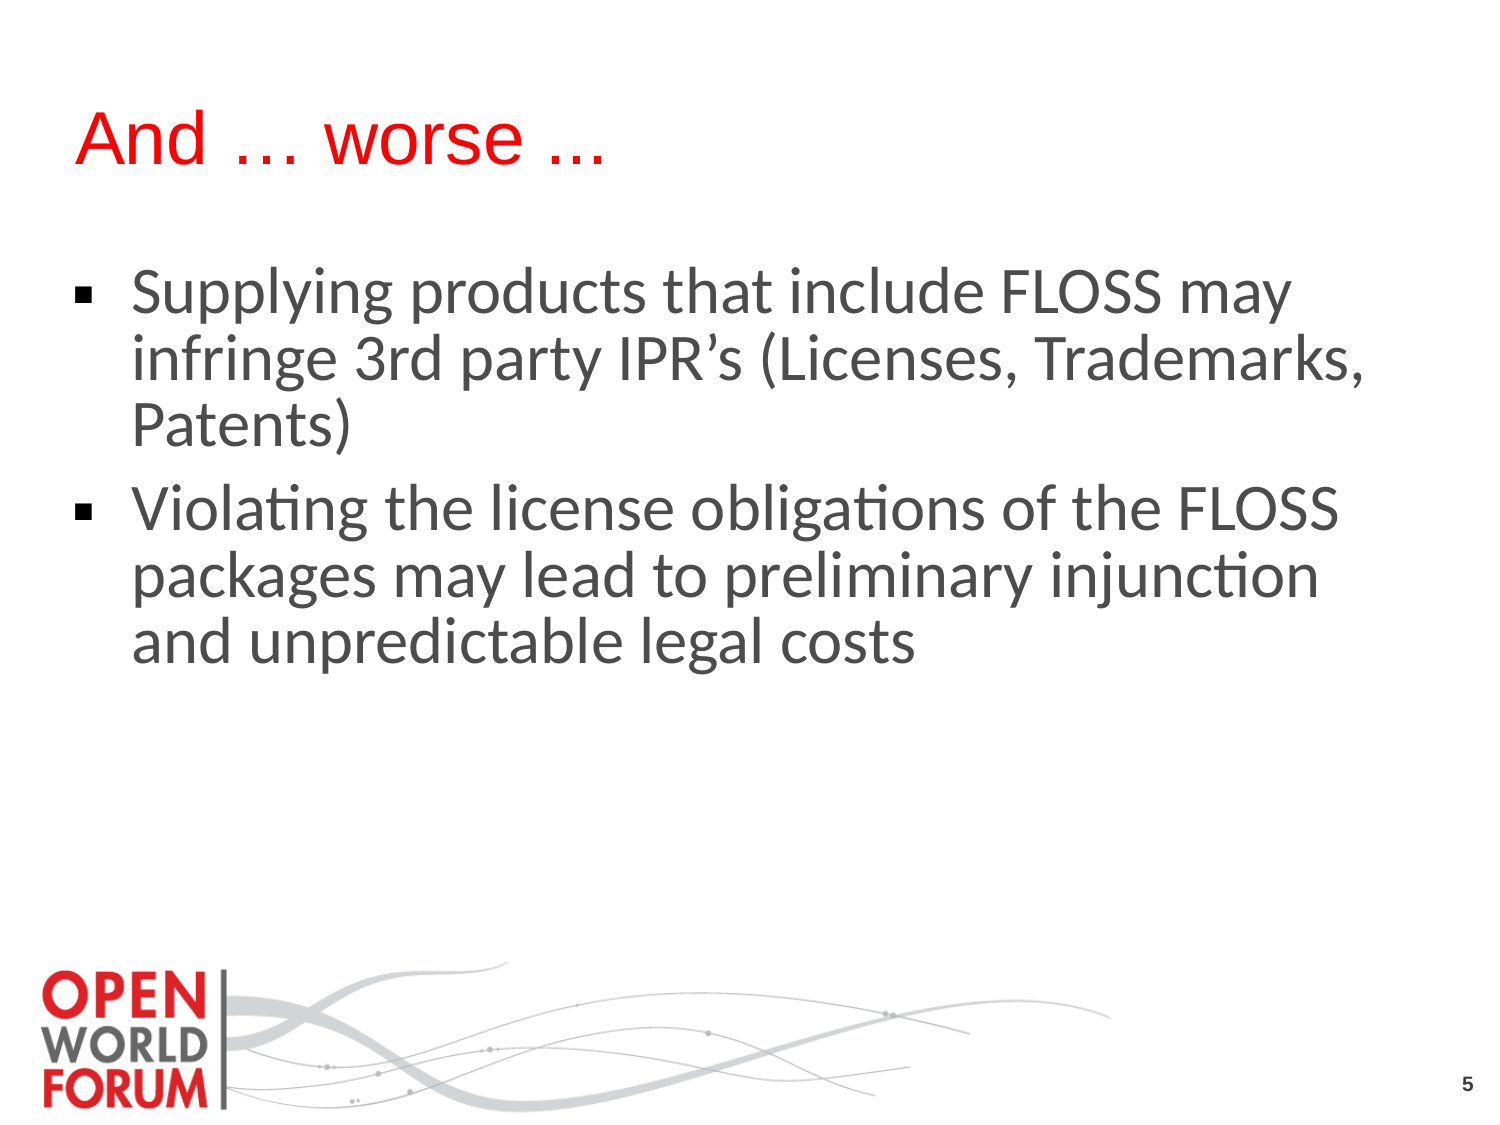

# And … worse ...
Supplying products that include FLOSS may infringe 3rd party IPR’s (Licenses, Trademarks, Patents)
Violating the license obligations of the FLOSS packages may lead to preliminary injunction and unpredictable legal costs
5